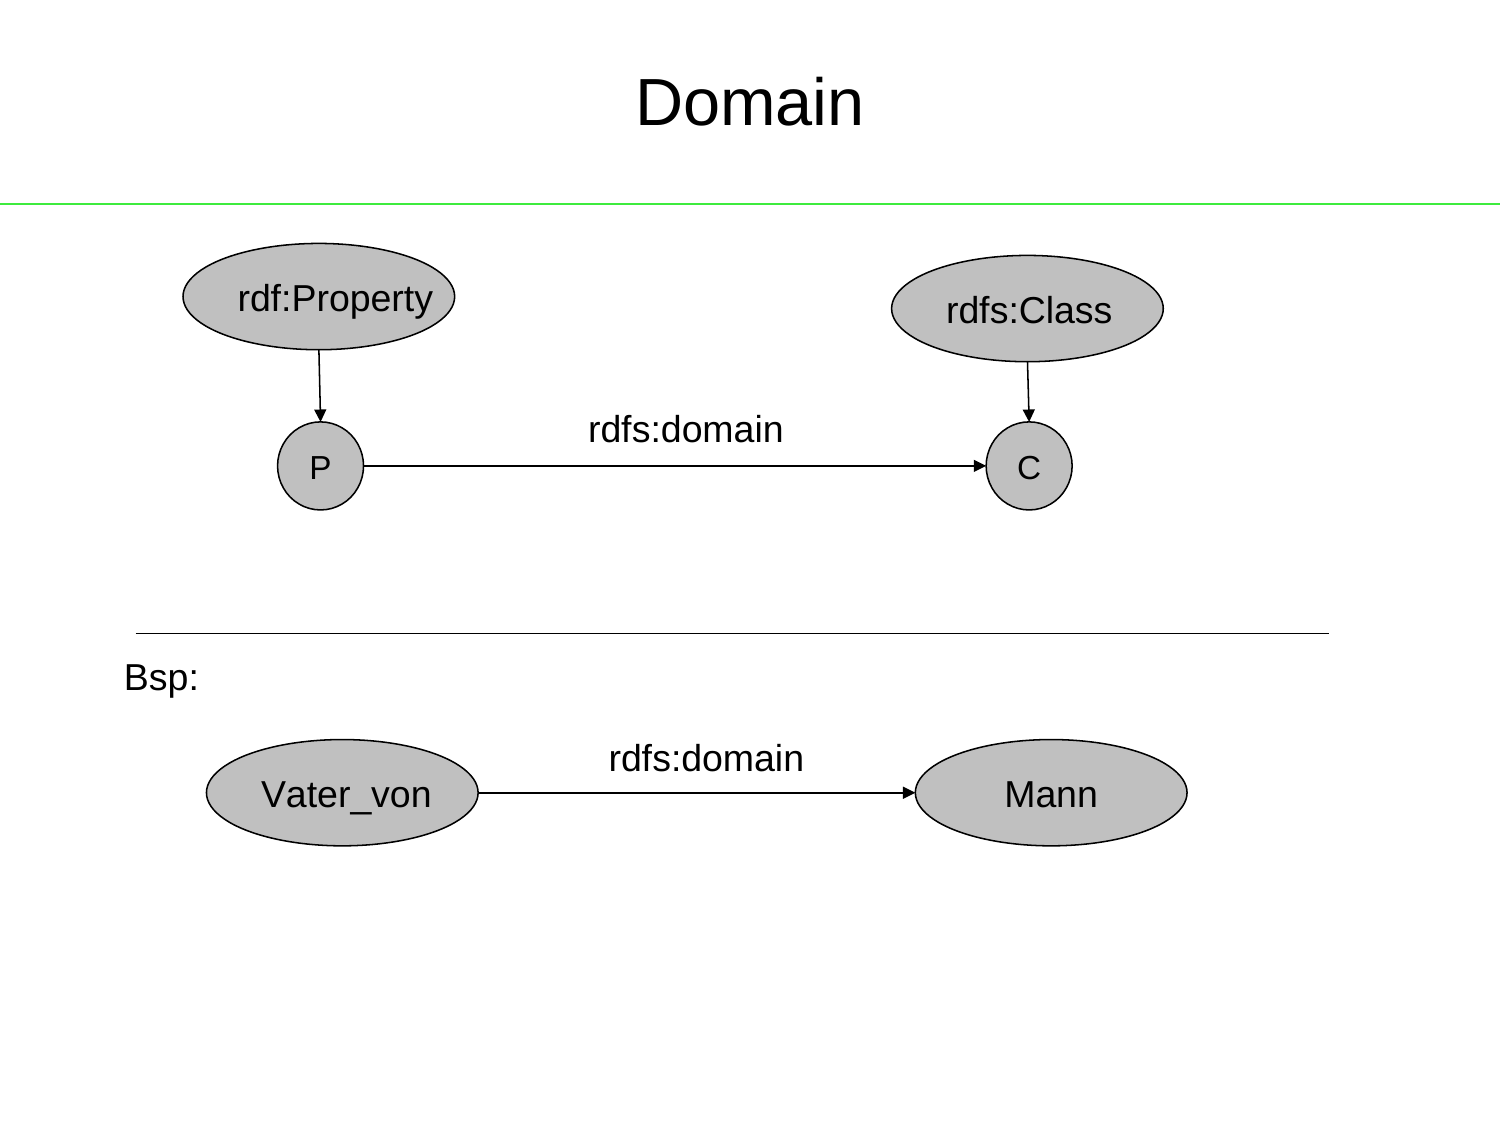

# Domain
rdf:Property
rdfs:Class
rdfs:domain
P
C
Bsp:
rdfs:domain
Vater_von
Mann